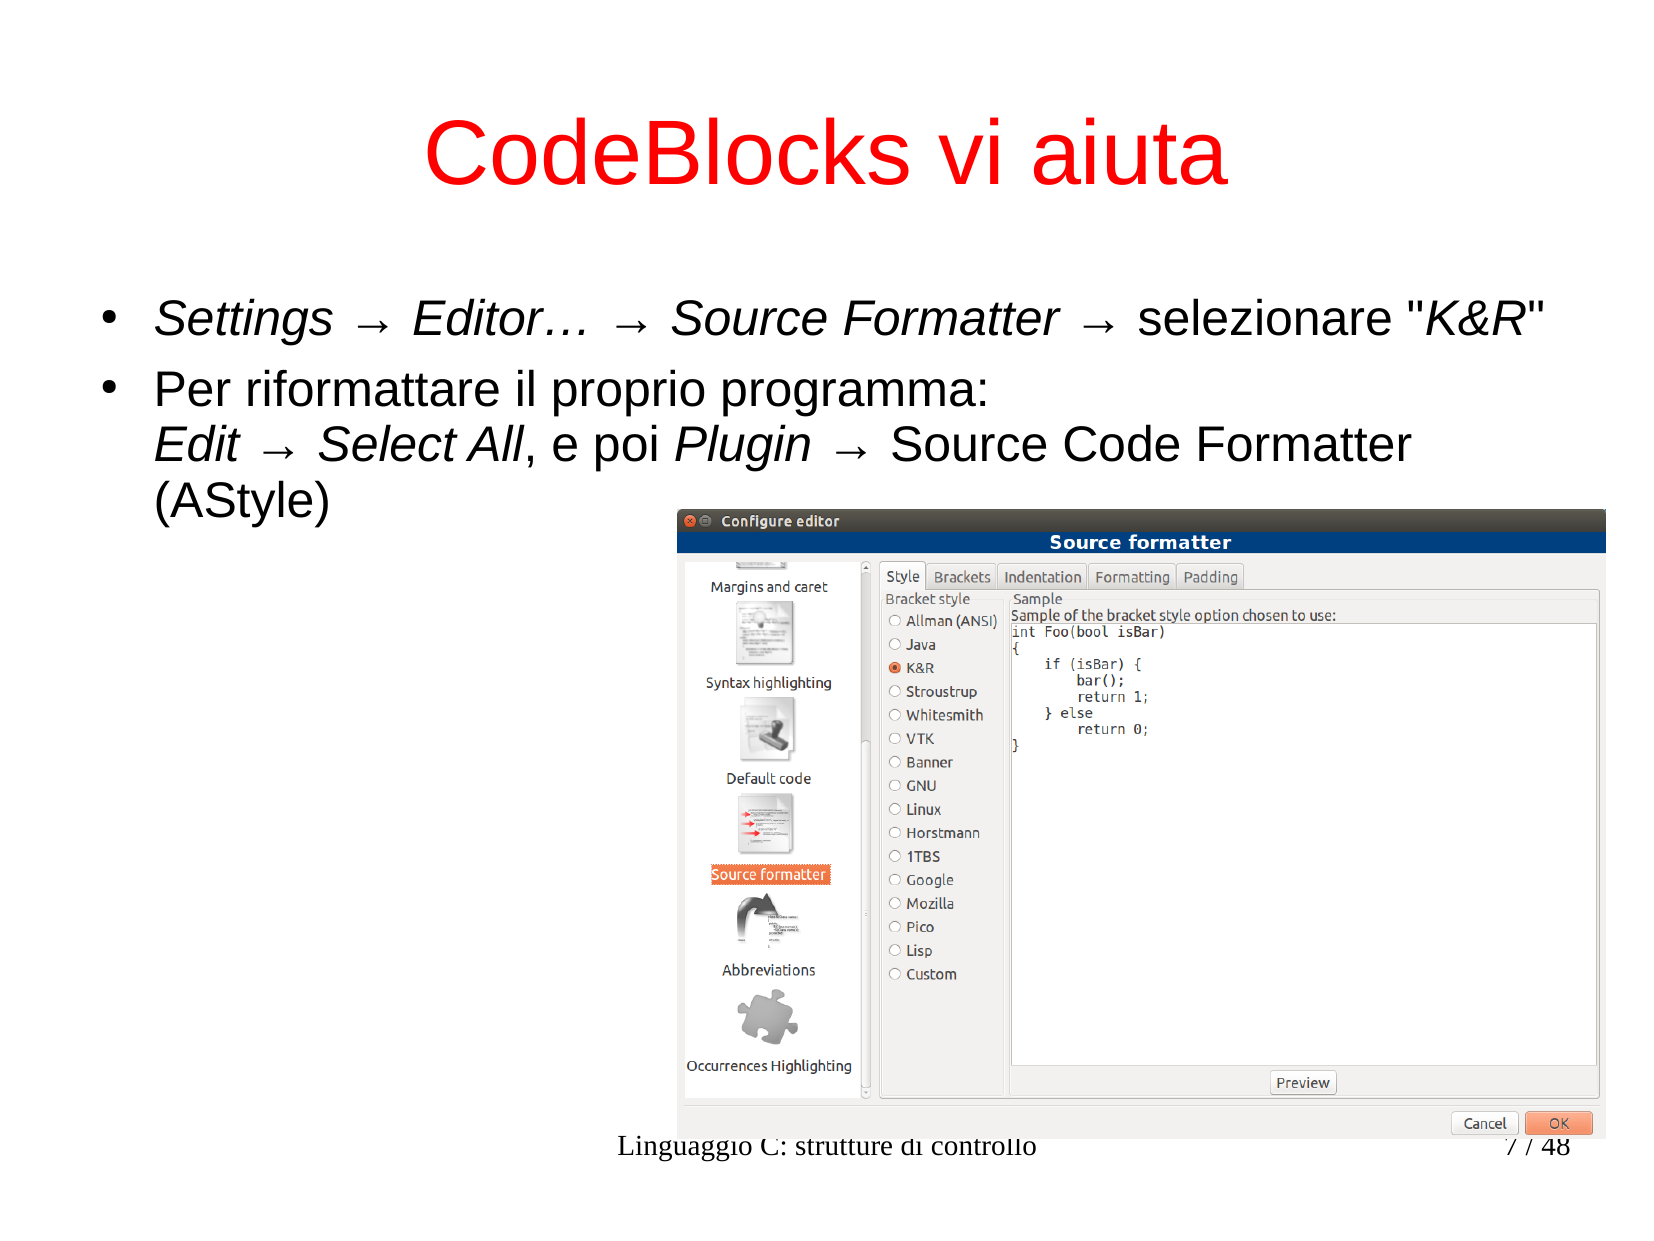

# CodeBlocks vi aiuta
Settings → Editor… → Source Formatter → selezionare "K&R"
Per riformattare il proprio programma:
Edit → Select All, e poi Plugin → Source Code Formatter (AStyle)
Linguaggio C: strutture di controllo
7